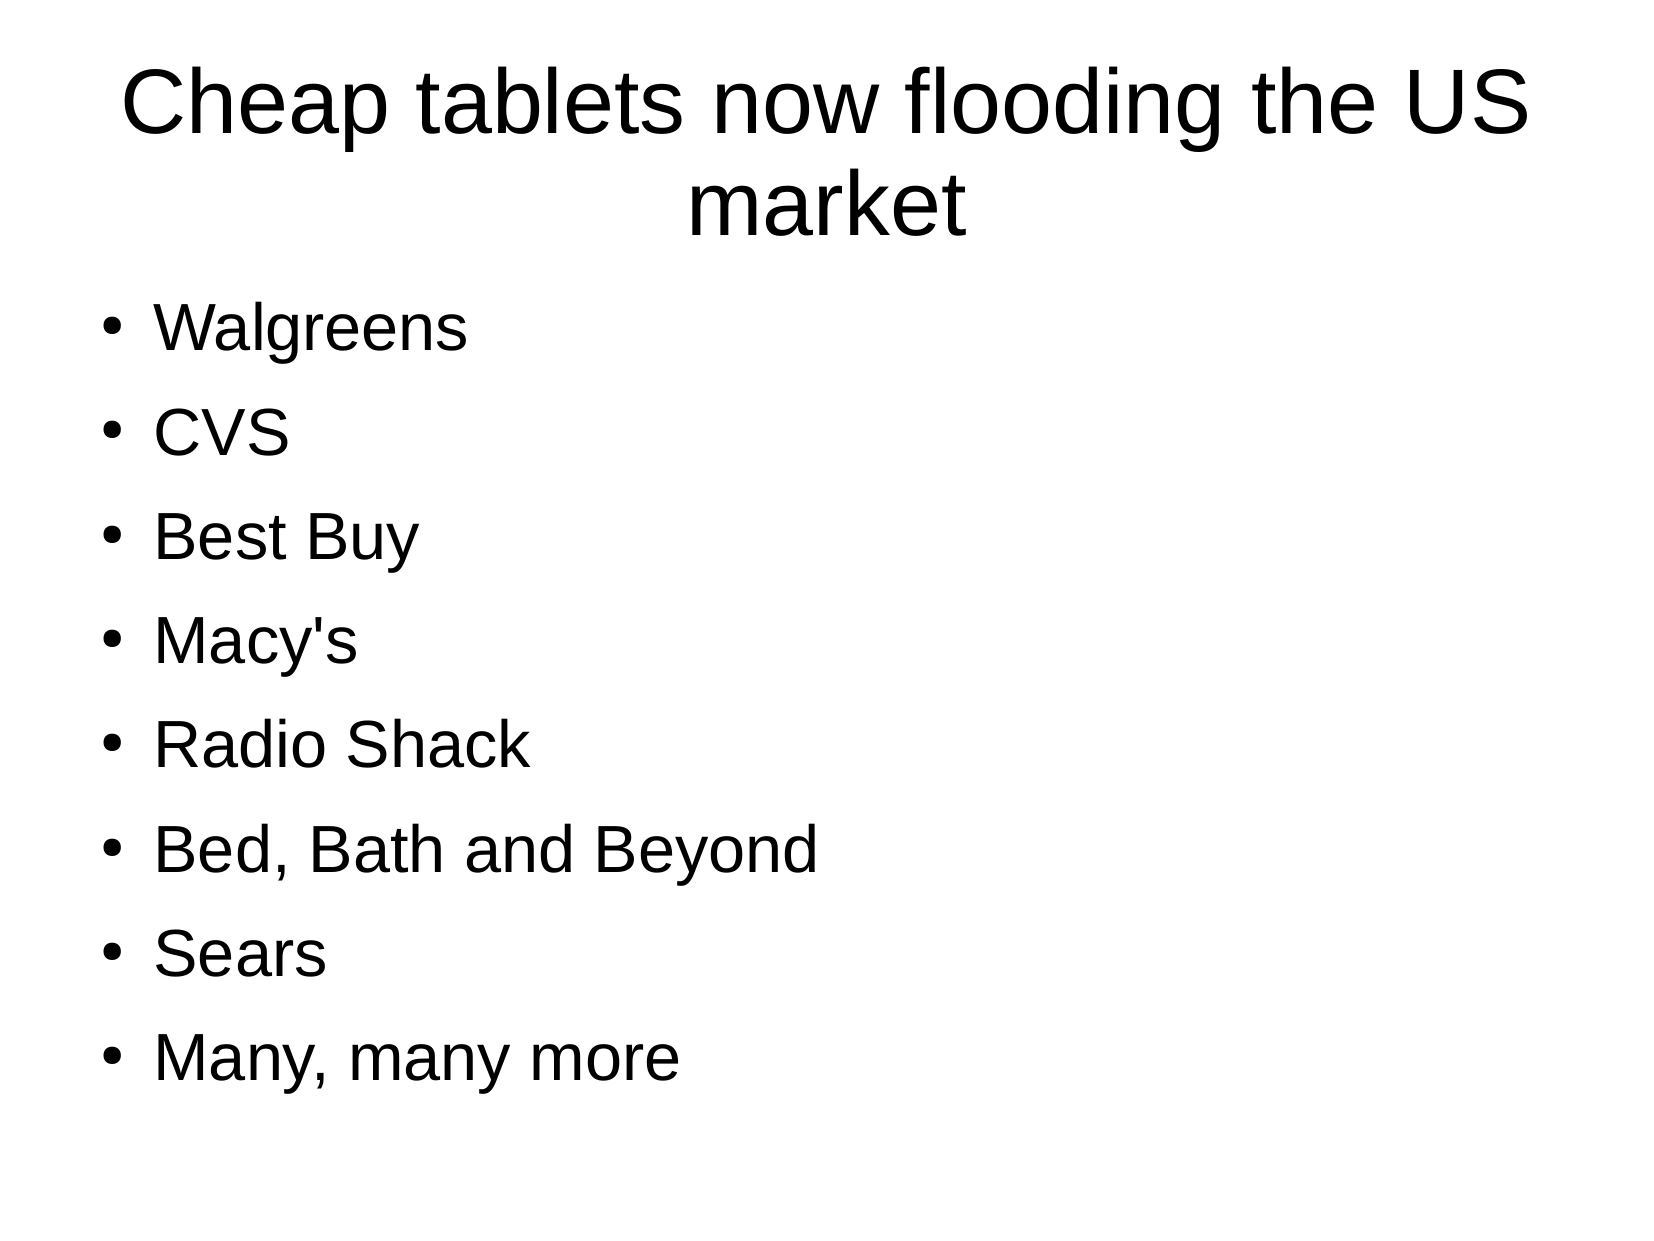

# Cheap tablets now flooding the US market
Walgreens
CVS
Best Buy
Macy's
Radio Shack
Bed, Bath and Beyond
Sears
Many, many more